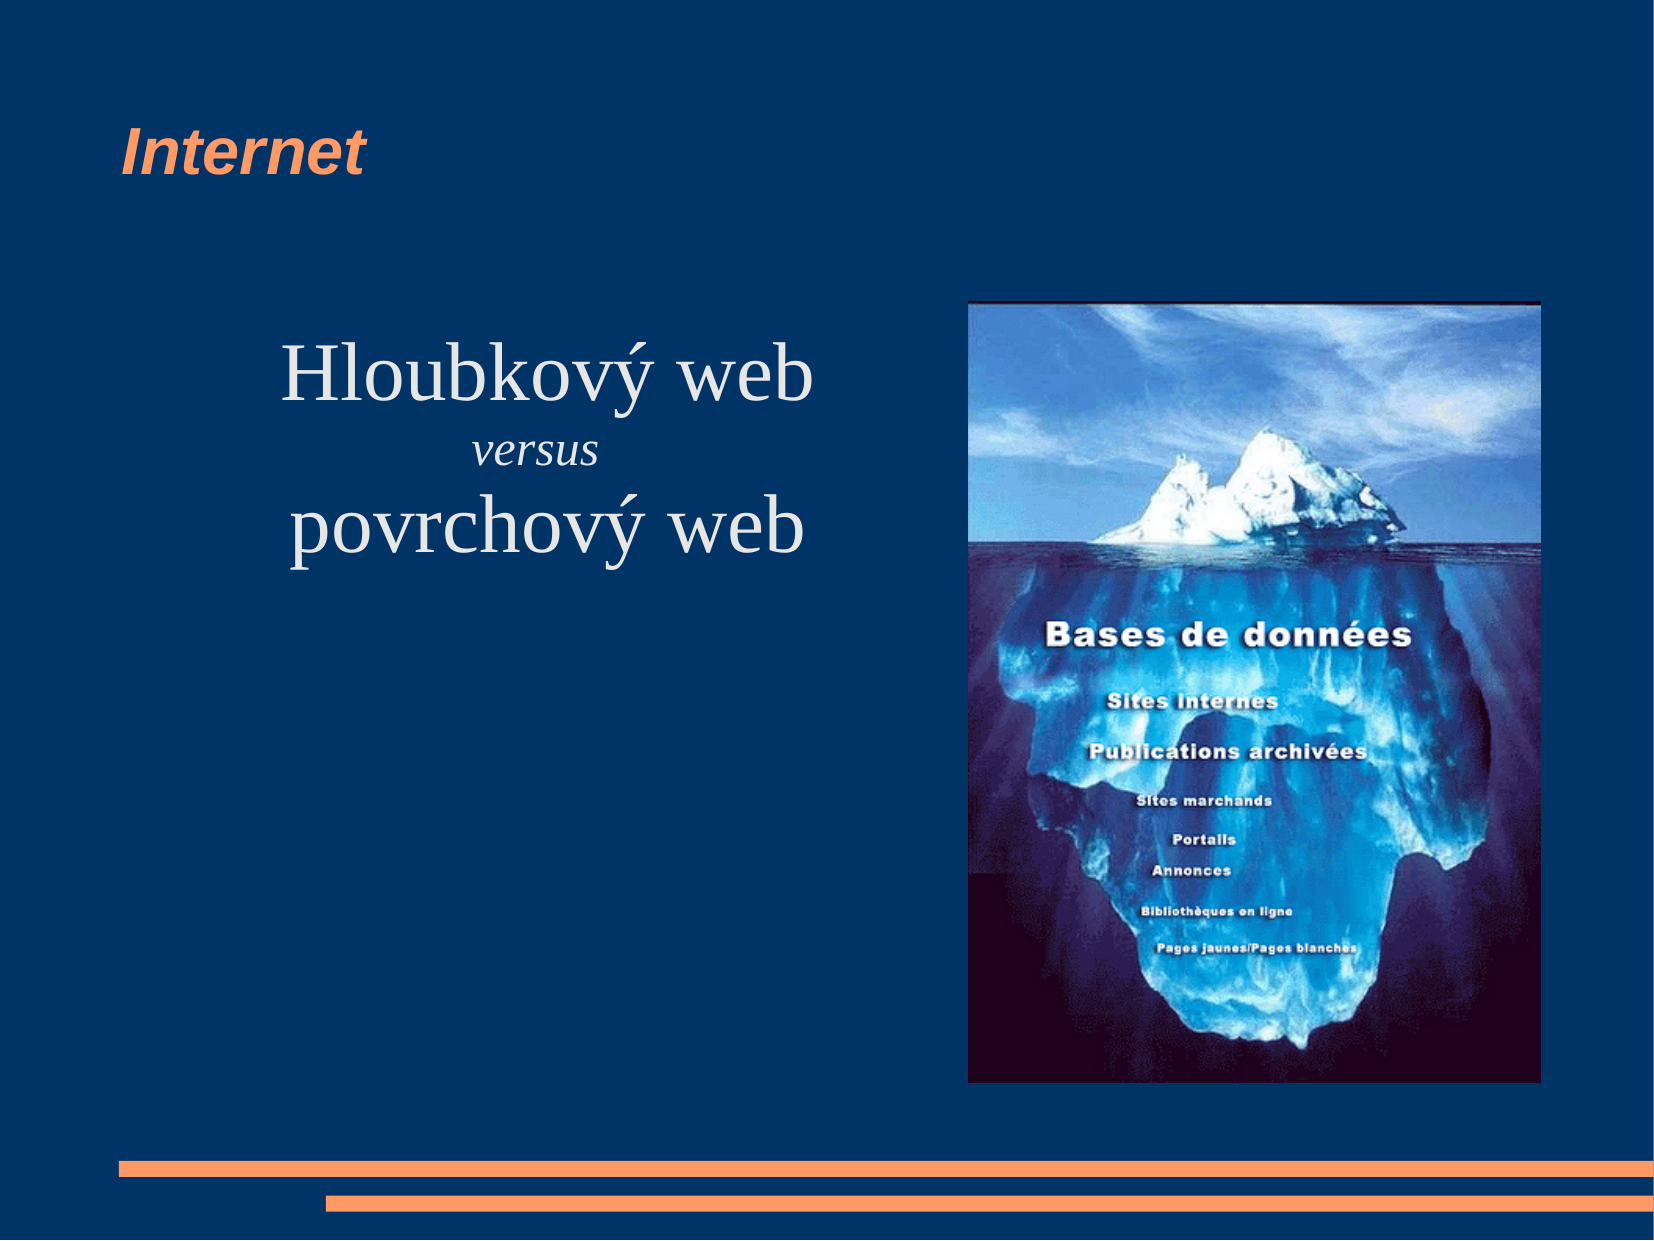

# Internet
Hloubkový web
versus
povrchový web